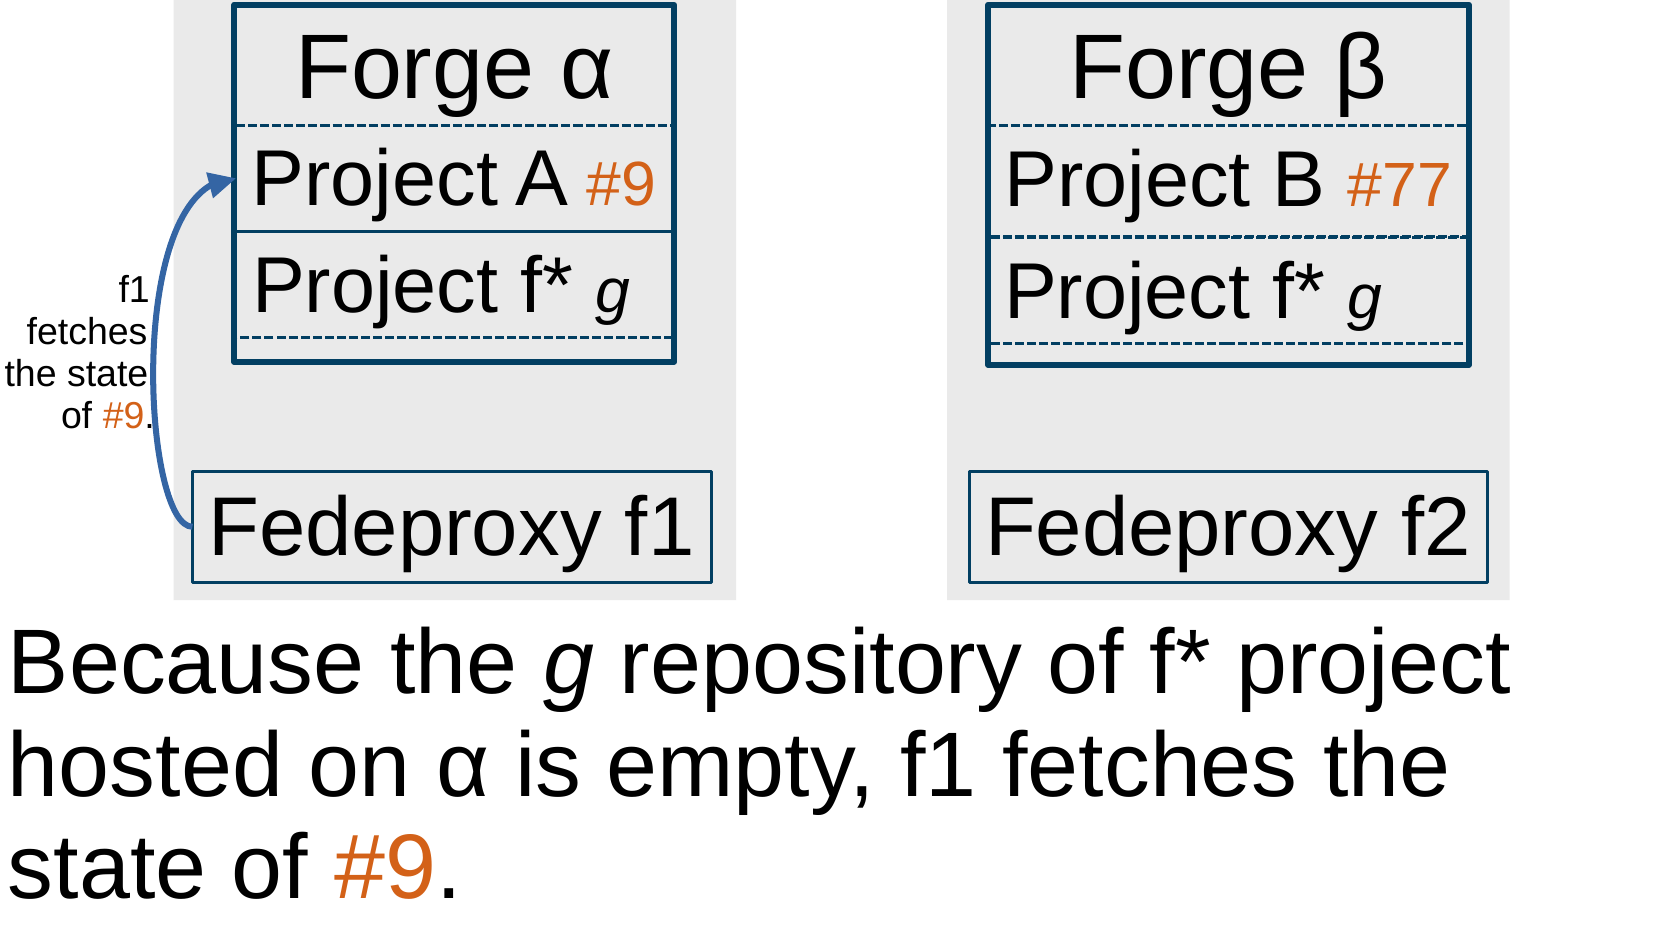

Forge α
Forge β
Project A #9
Project B #77
Project f* g
Project f* g
Fedeproxy f1
Fedeproxy f2
# Because the g repository of f* project hosted on α is empty, f1 fetches the state of #9.